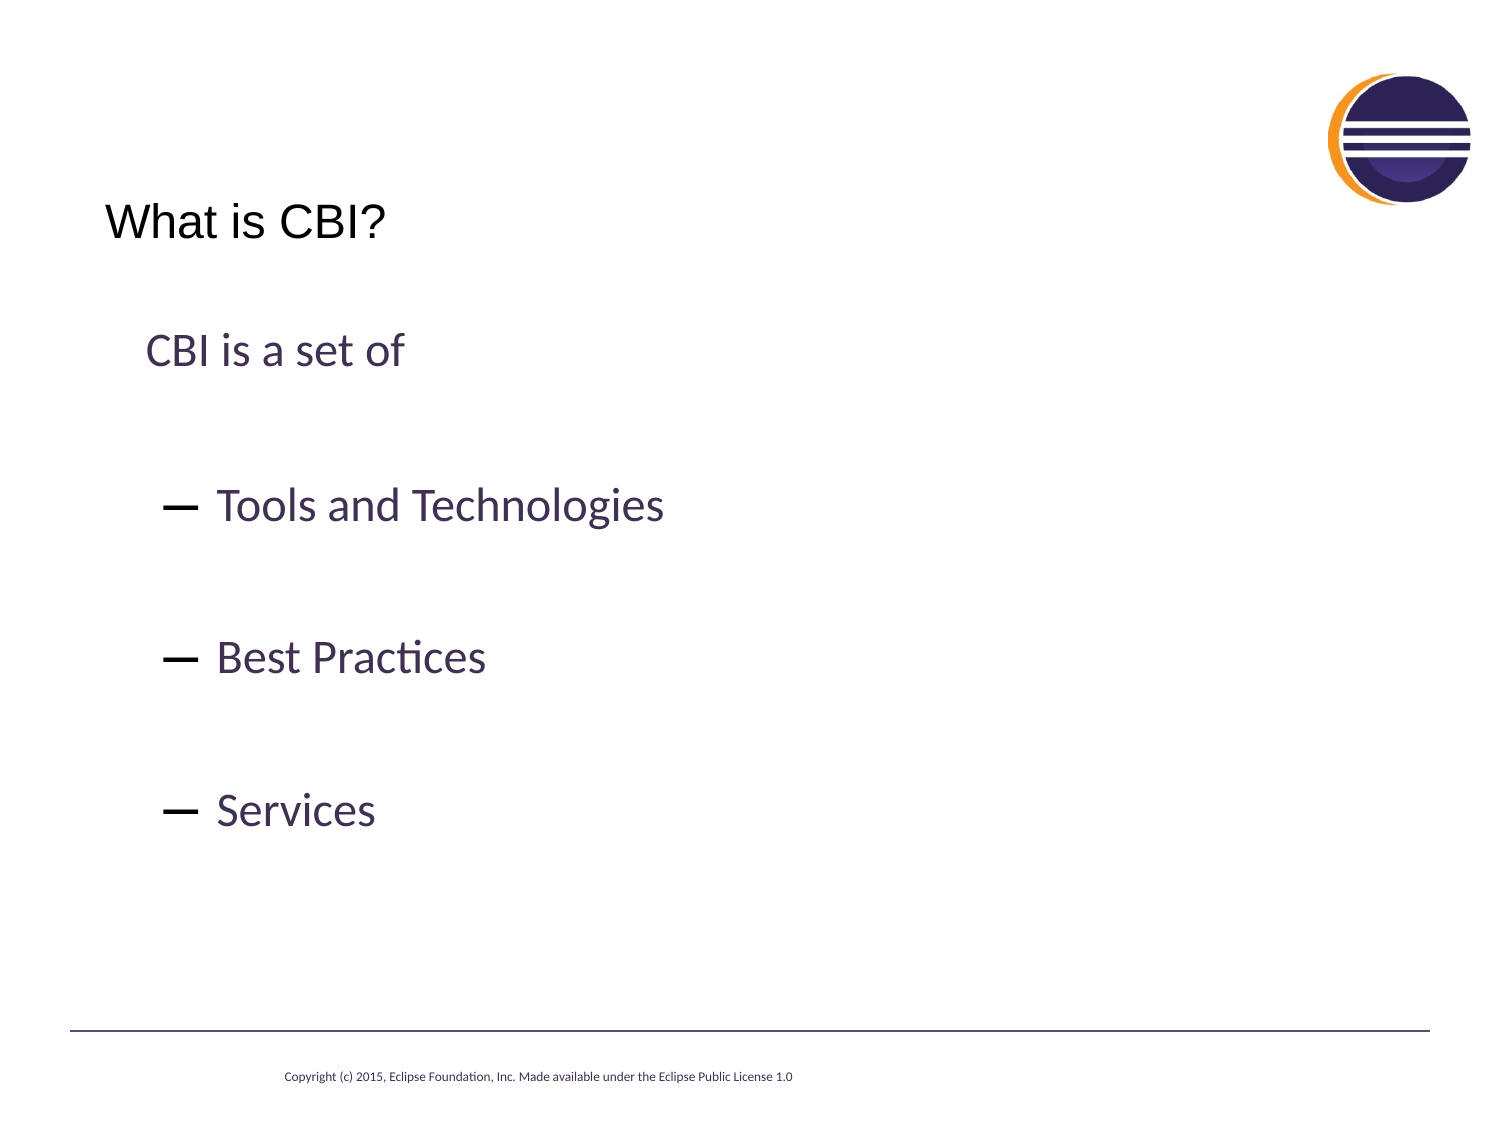

What is CBI?
# CBI is a set of
Tools and Technologies
Best Practices
Services
Copyright (c) 2015, Eclipse Foundation, Inc. Made available under the Eclipse Public License 1.0!!